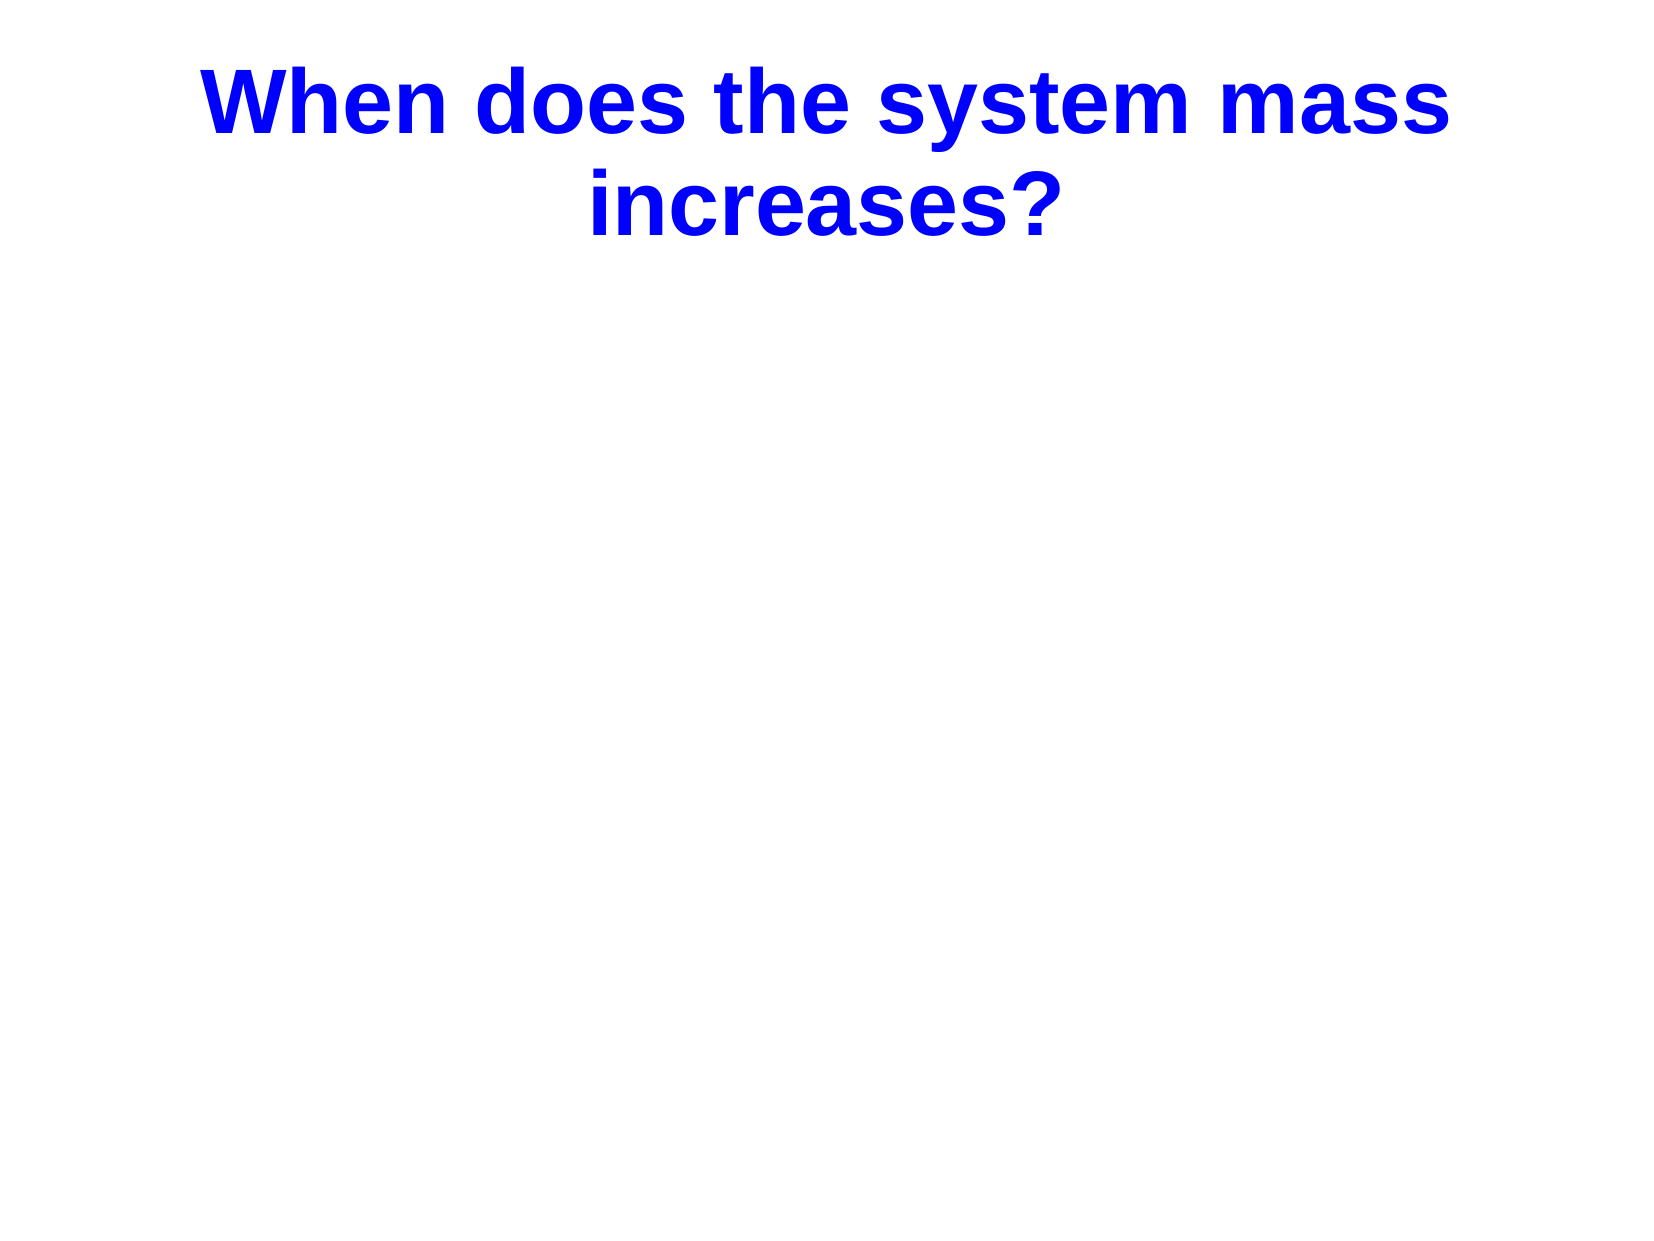

# When does the system mass increases?